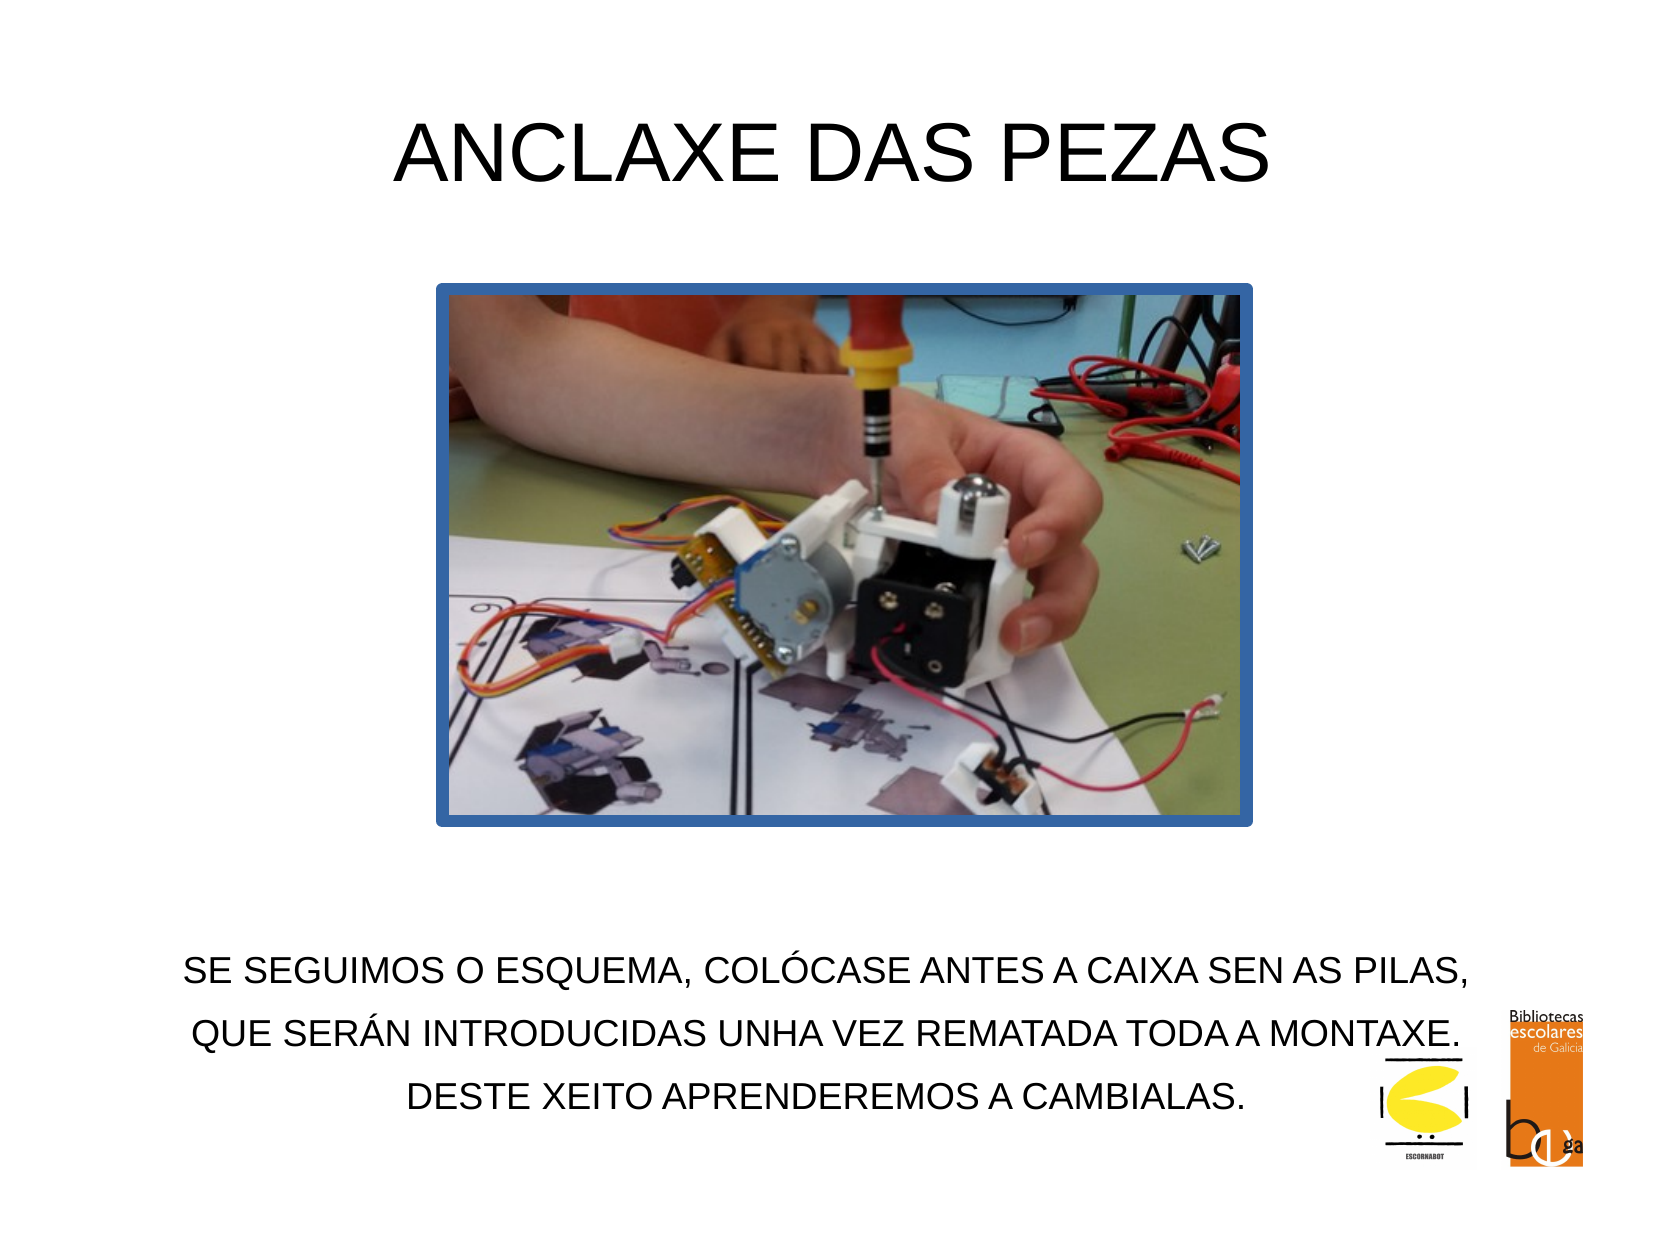

# ANCLAXE DAS PEZAS
SE SEGUIMOS O ESQUEMA, COLÓCASE ANTES A CAIXA SEN AS PILAS, QUE SERÁN INTRODUCIDAS UNHA VEZ REMATADA TODA A MONTAXE. DESTE XEITO APRENDEREMOS A CAMBIALAS.